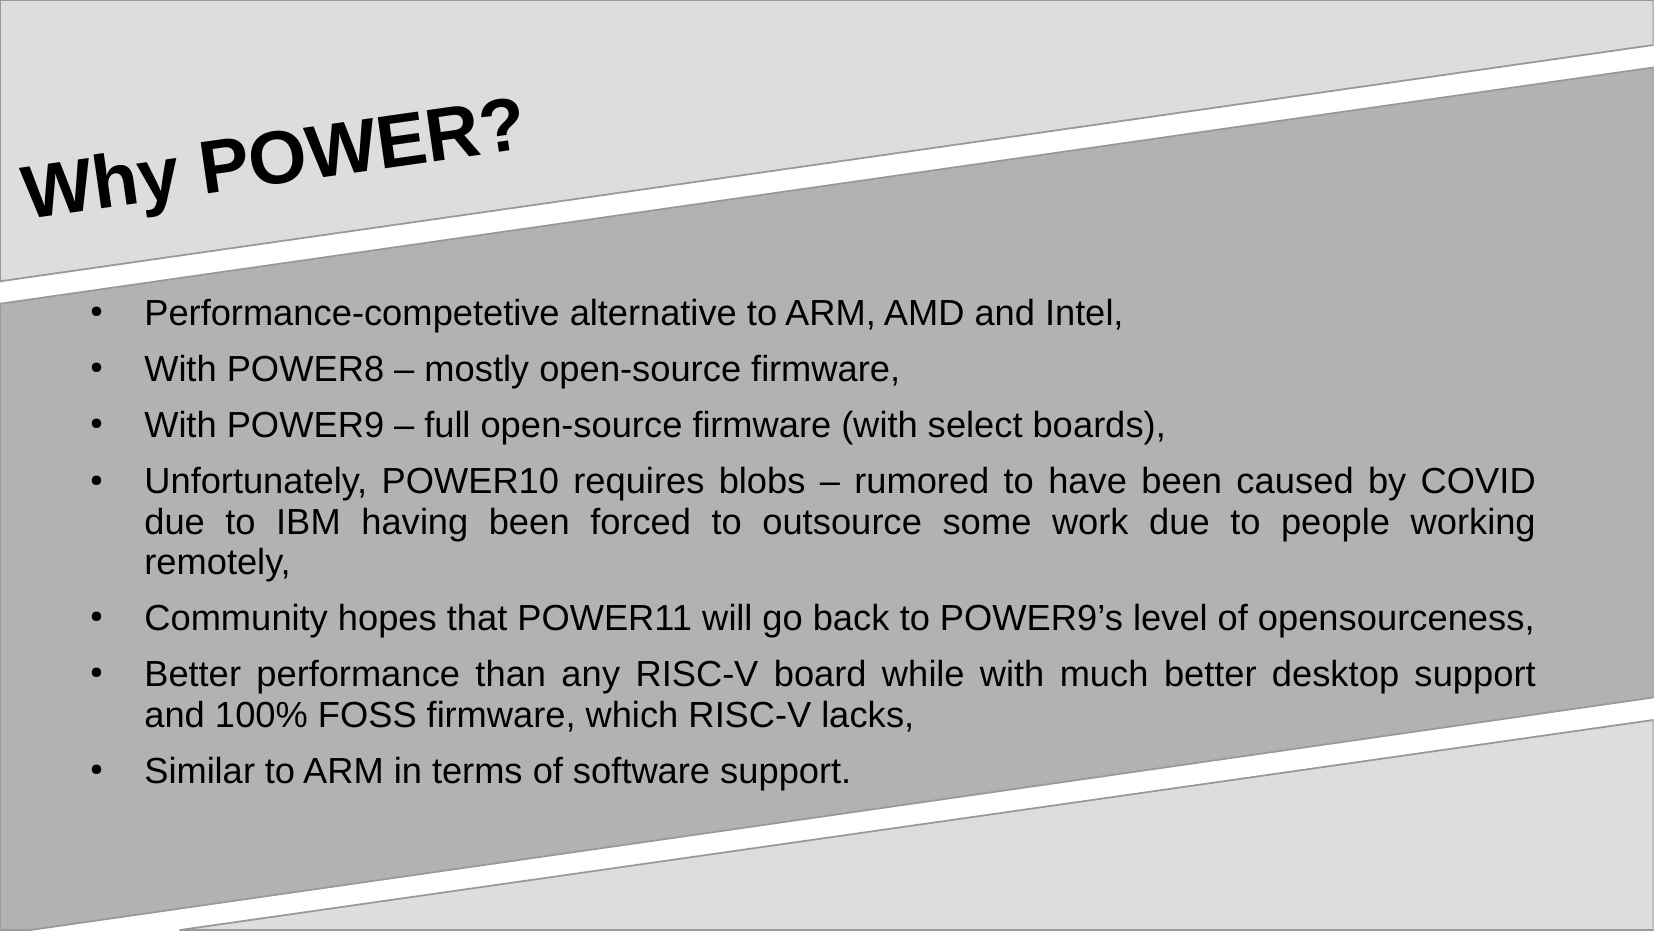

# Why POWER?
Performance-competetive alternative to ARM, AMD and Intel,
With POWER8 – mostly open-source firmware,
With POWER9 – full open-source firmware (with select boards),
Unfortunately, POWER10 requires blobs – rumored to have been caused by COVID due to IBM having been forced to outsource some work due to people working remotely,
Community hopes that POWER11 will go back to POWER9’s level of opensourceness,
Better performance than any RISC-V board while with much better desktop support and 100% FOSS firmware, which RISC-V lacks,
Similar to ARM in terms of software support.